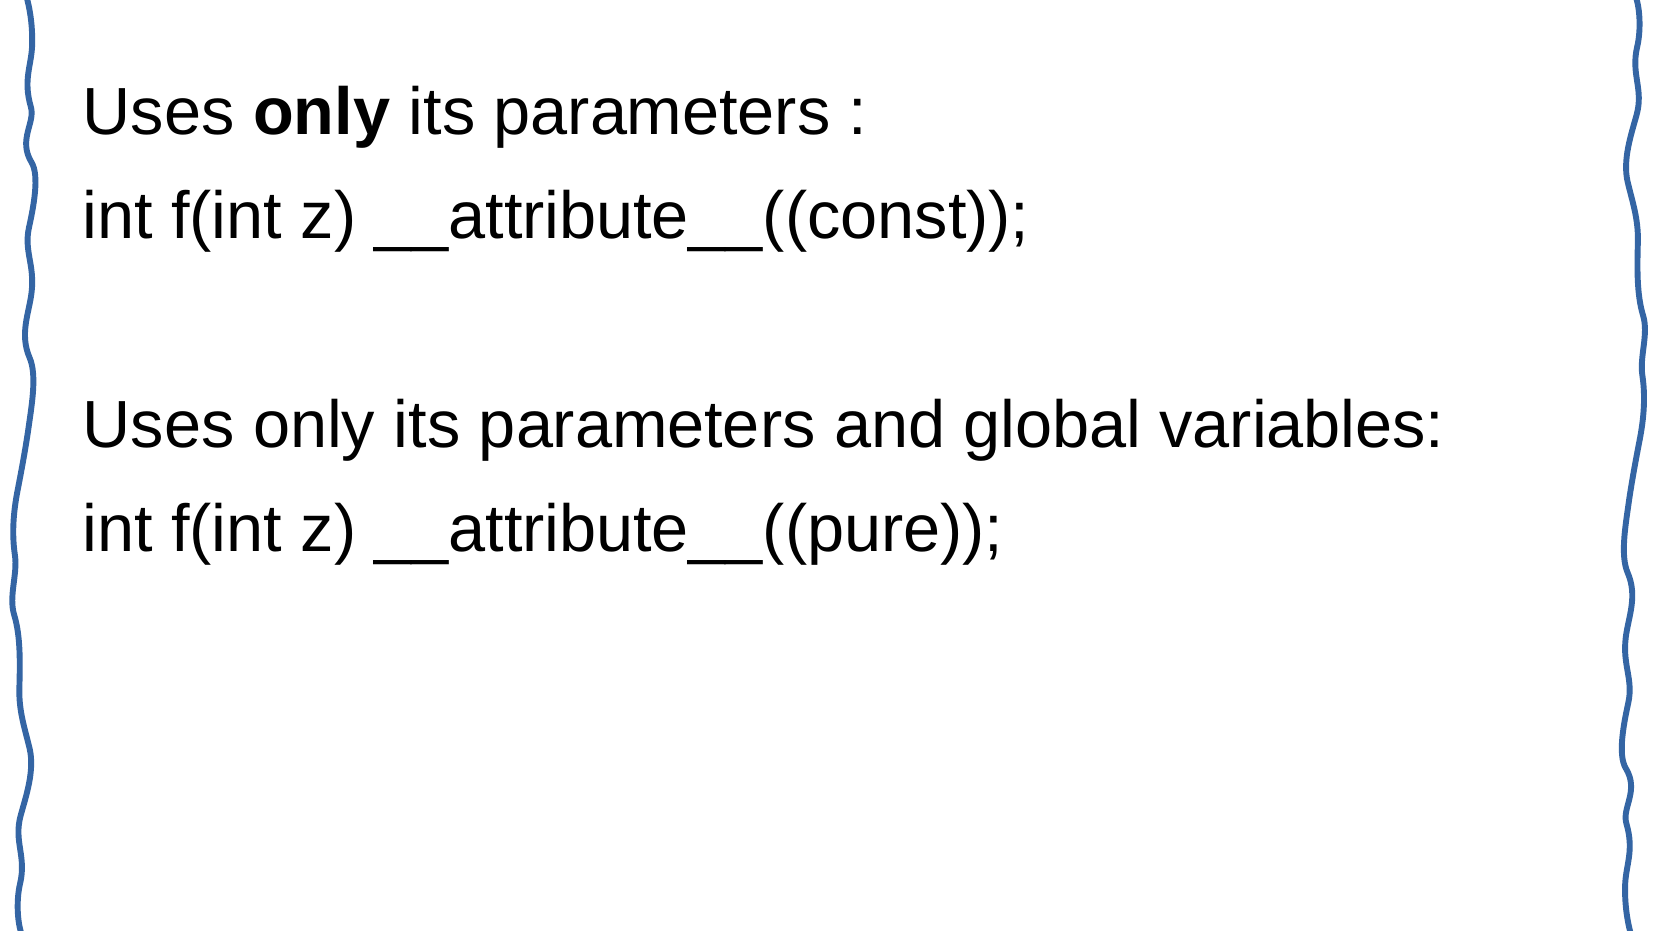

# Uses only its parameters :
int f(int z) __attribute__((const));
Uses only its parameters and global variables:
int f(int z) __attribute__((pure));